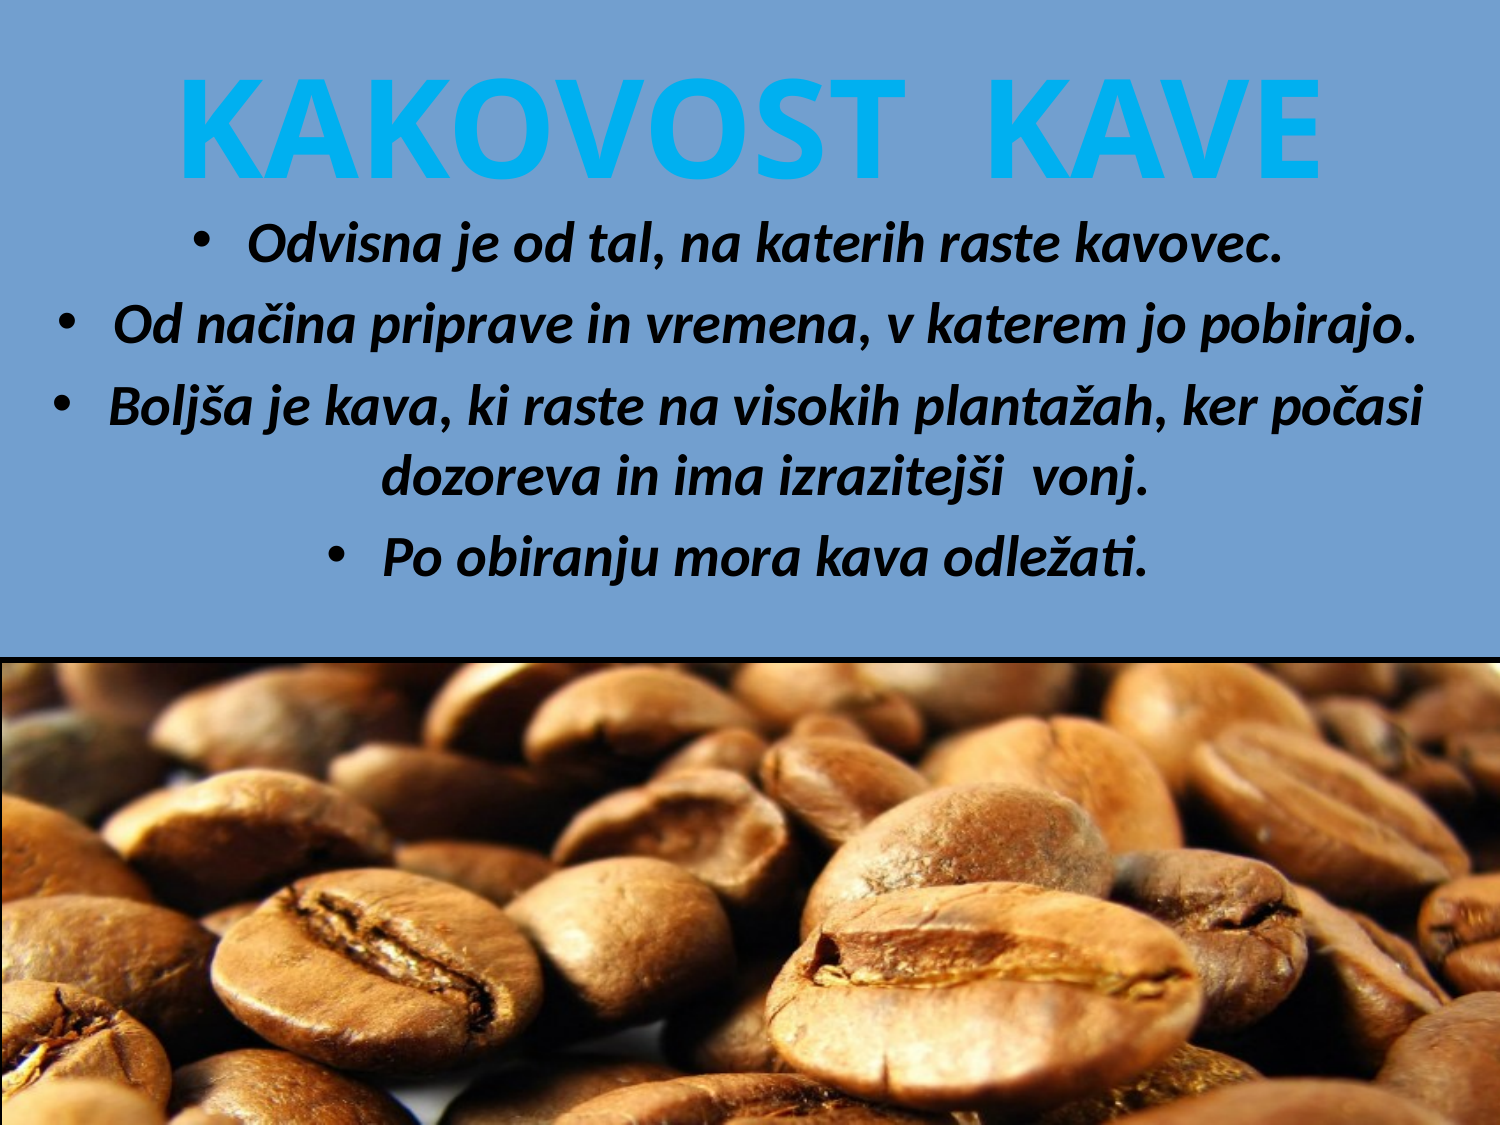

# KAKOVOST KAVE
Odvisna je od tal, na katerih raste kavovec.
Od načina priprave in vremena, v katerem jo pobirajo.
Boljša je kava, ki raste na visokih plantažah, ker počasi dozoreva in ima izrazitejši vonj.
Po obiranju mora kava odležati.